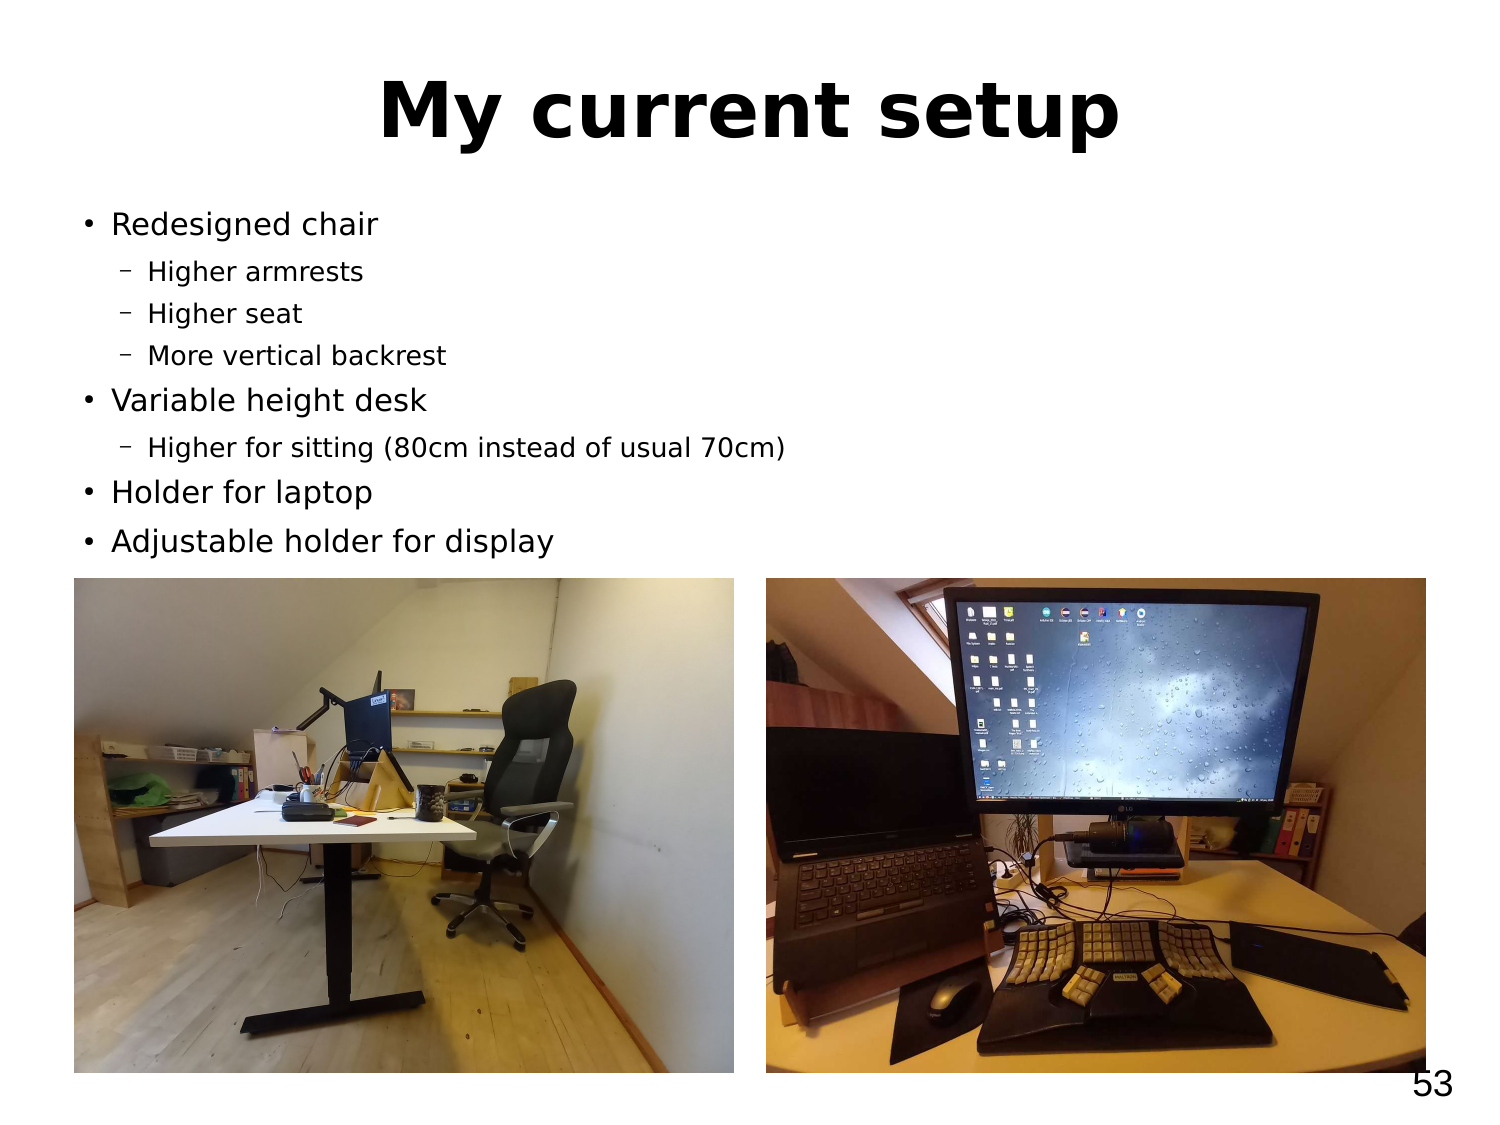

# My current setup
Redesigned chair
Higher armrests
Higher seat
More vertical backrest
Variable height desk
Higher for sitting (80cm instead of usual 70cm)
Holder for laptop
Adjustable holder for display